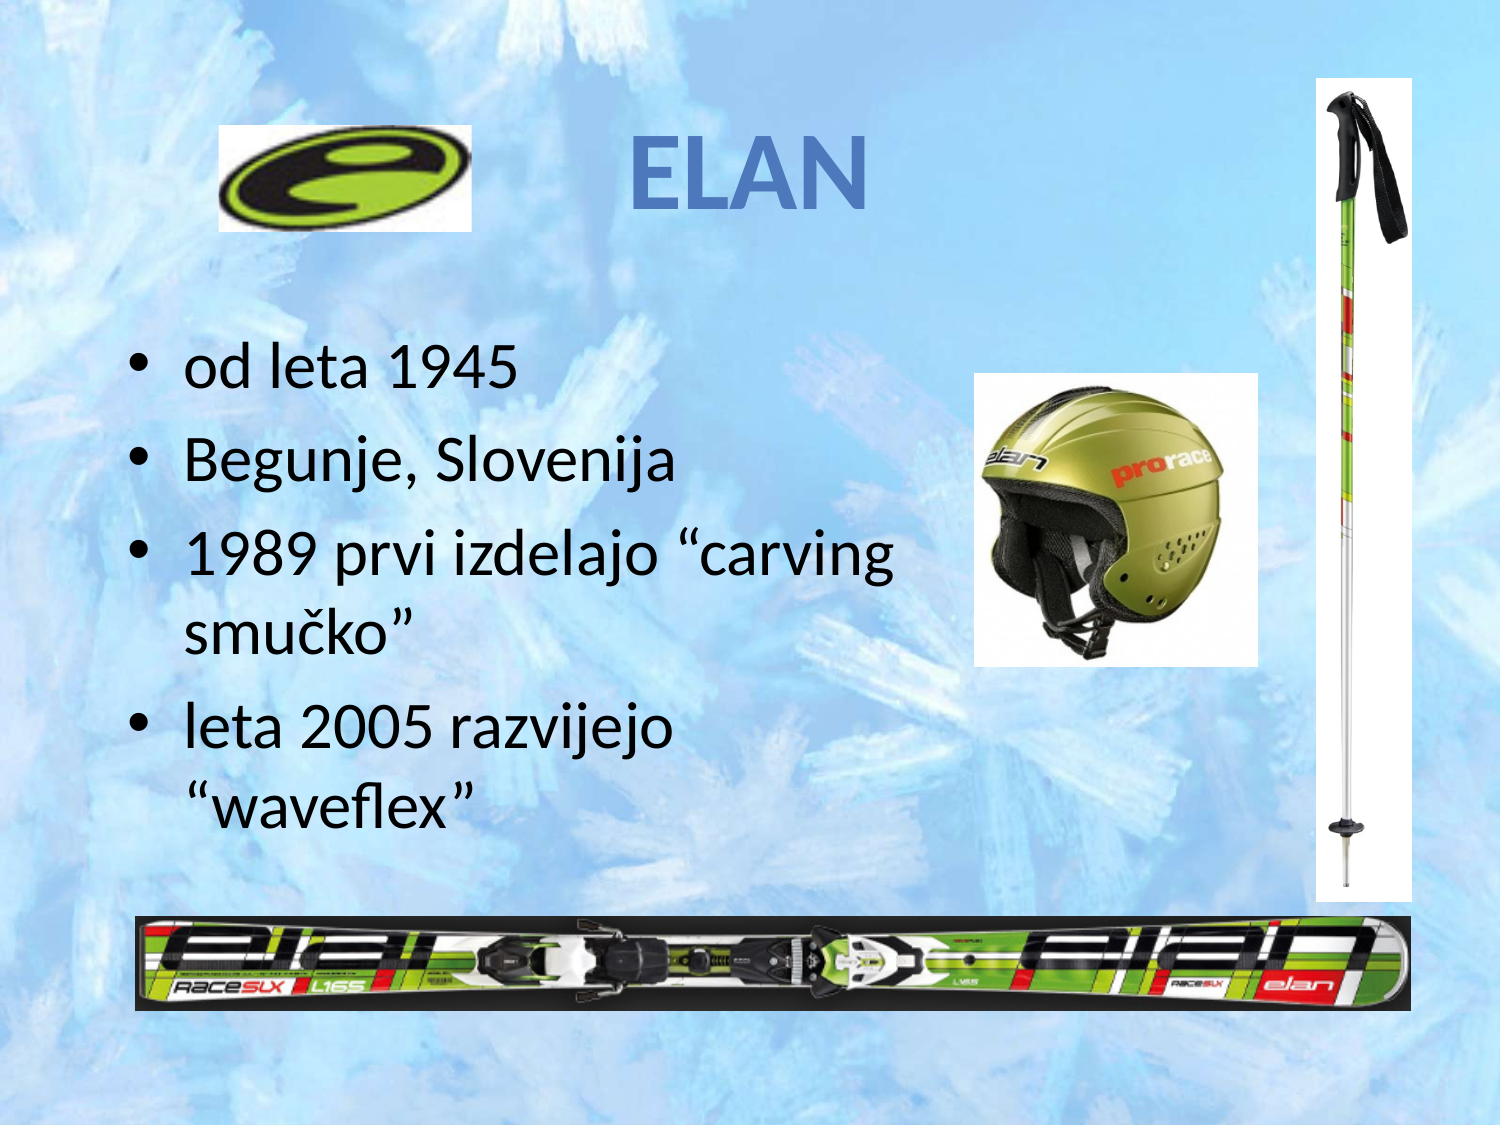

Elan
# od leta 1945
Begunje, Slovenija
1989 prvi izdelajo “carving smučko”
leta 2005 razvijejo “waveflex”